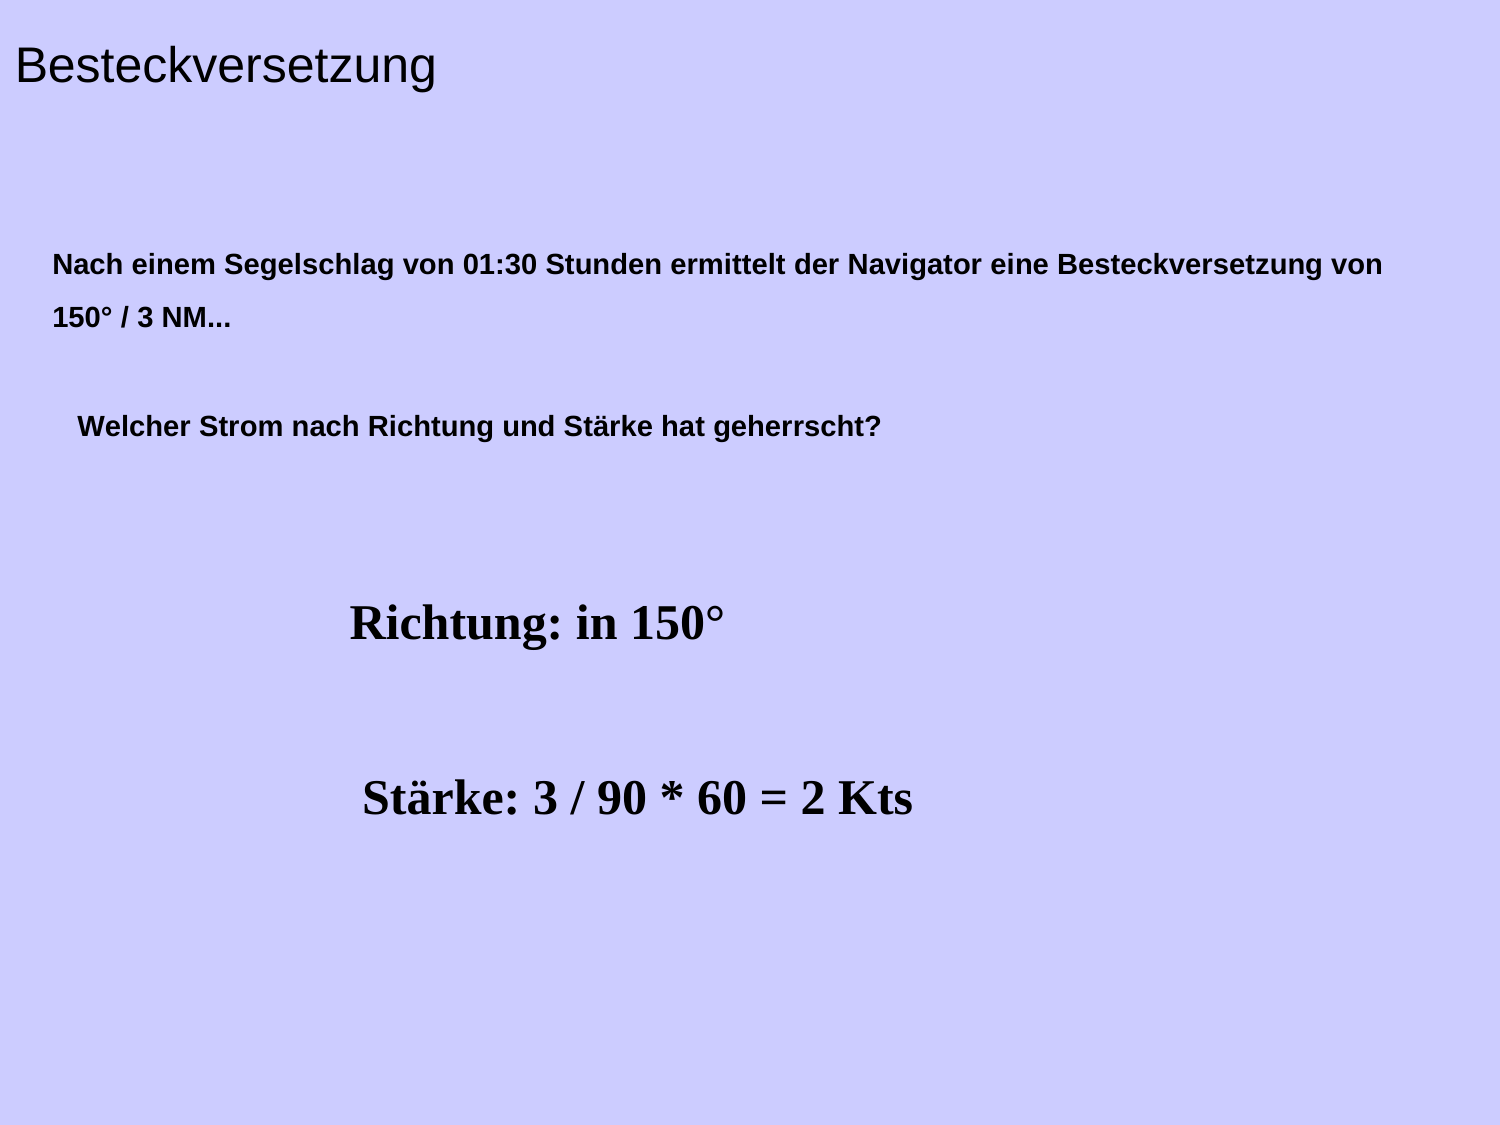

# Besteckversetzung
Nach einem Segelschlag von 01:30 Stunden ermittelt der Navigator eine Besteckversetzung von
150° / 3 NM...
Welcher Strom nach Richtung und Stärke hat geherrscht?
Richtung: in 150°
Stärke: 3 / 90 * 60 = 2 Kts